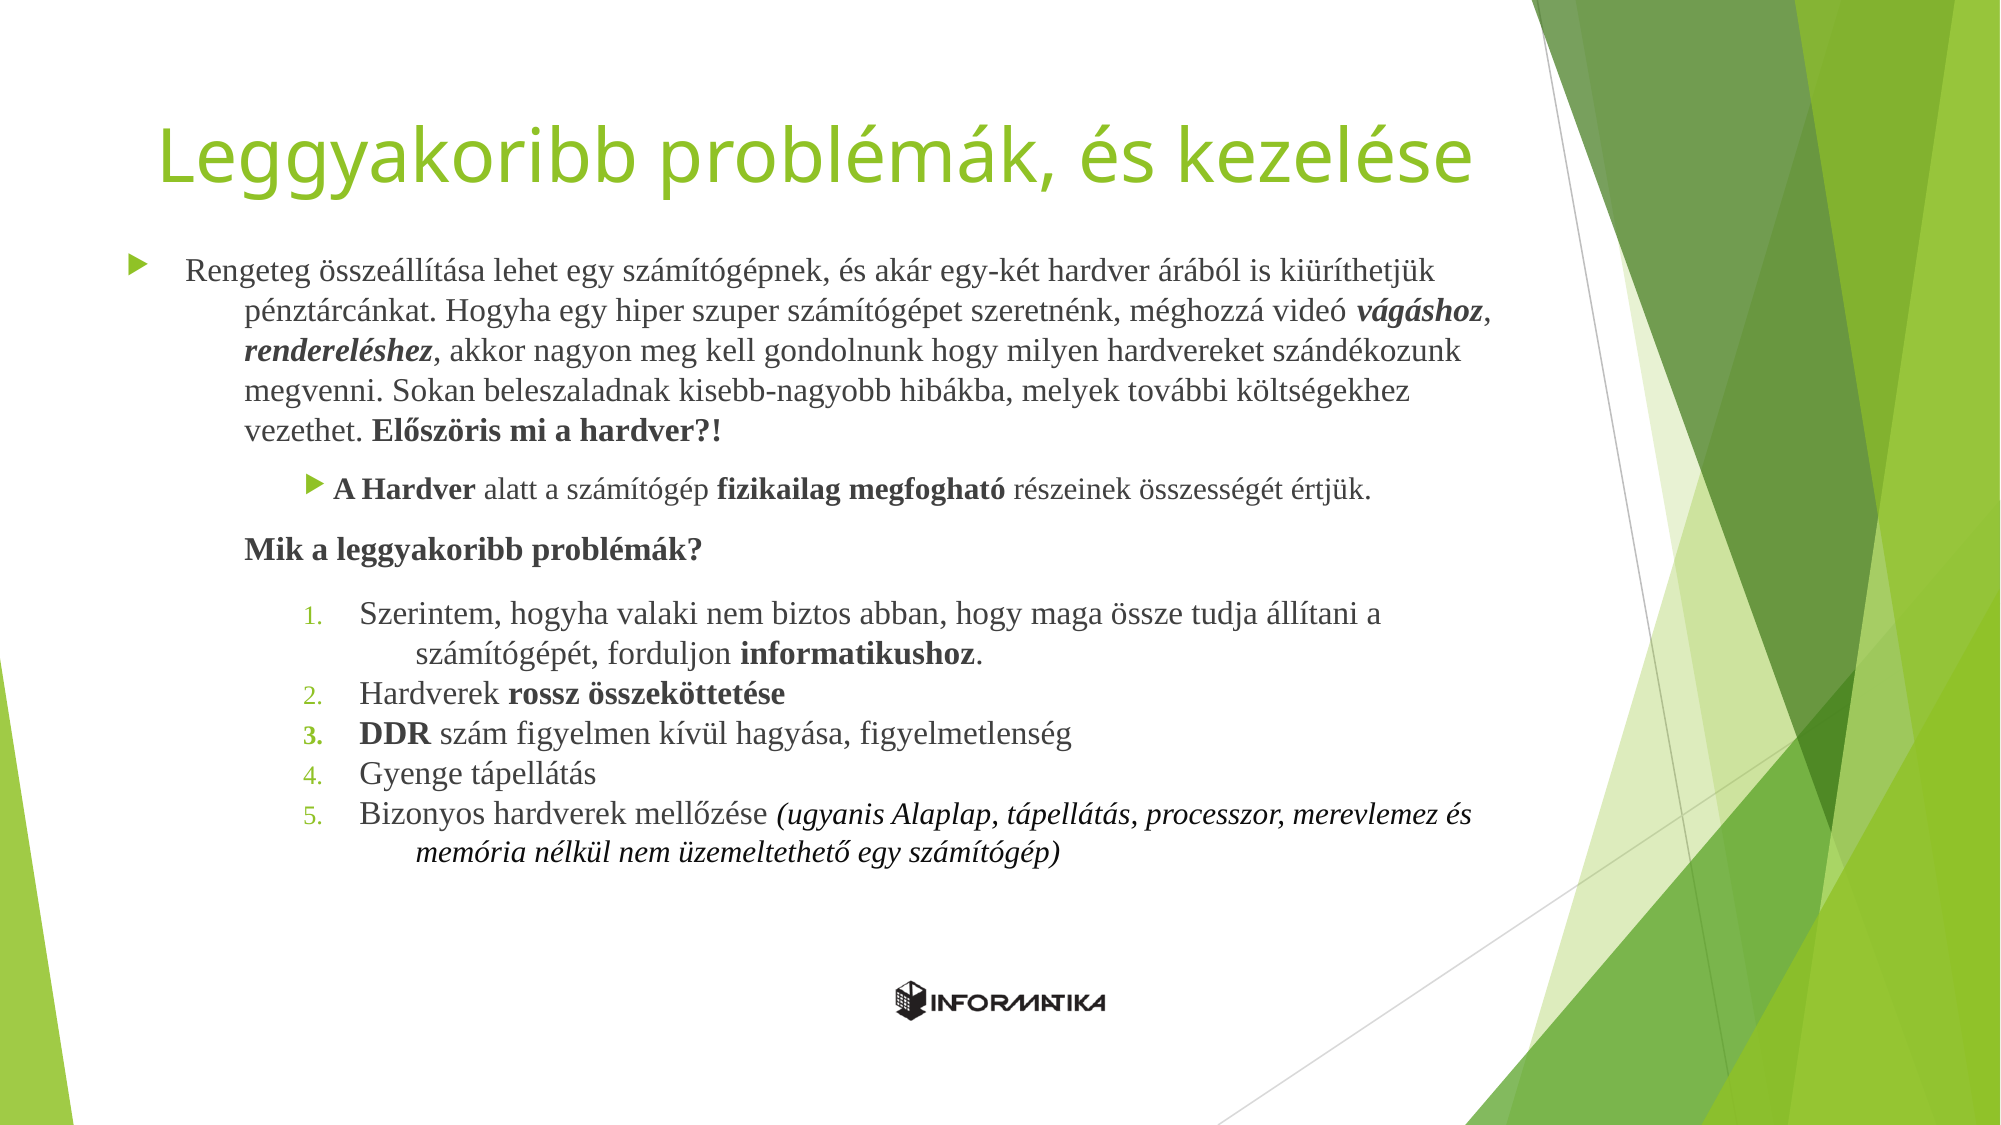

# Leggyakoribb problémák, és kezelése
Rengeteg összeállítása lehet egy számítógépnek, és akár egy-két hardver árából is kiüríthetjük pénztárcánkat. Hogyha egy hiper szuper számítógépet szeretnénk, méghozzá videó vágáshoz, rendereléshez, akkor nagyon meg kell gondolnunk hogy milyen hardvereket szándékozunk megvenni. Sokan beleszaladnak kisebb-nagyobb hibákba, melyek további költségekhez vezethet. Előszöris mi a hardver?!
A Hardver alatt a számítógép fizikailag megfogható részeinek összességét értjük.
Mik a leggyakoribb problémák?
Szerintem, hogyha valaki nem biztos abban, hogy maga össze tudja állítani a számítógépét, forduljon informatikushoz.
Hardverek rossz összeköttetése
DDR szám figyelmen kívül hagyása, figyelmetlenség
Gyenge tápellátás
Bizonyos hardverek mellőzése (ugyanis Alaplap, tápellátás, processzor, merevlemez és memória nélkül nem üzemeltethető egy számítógép)